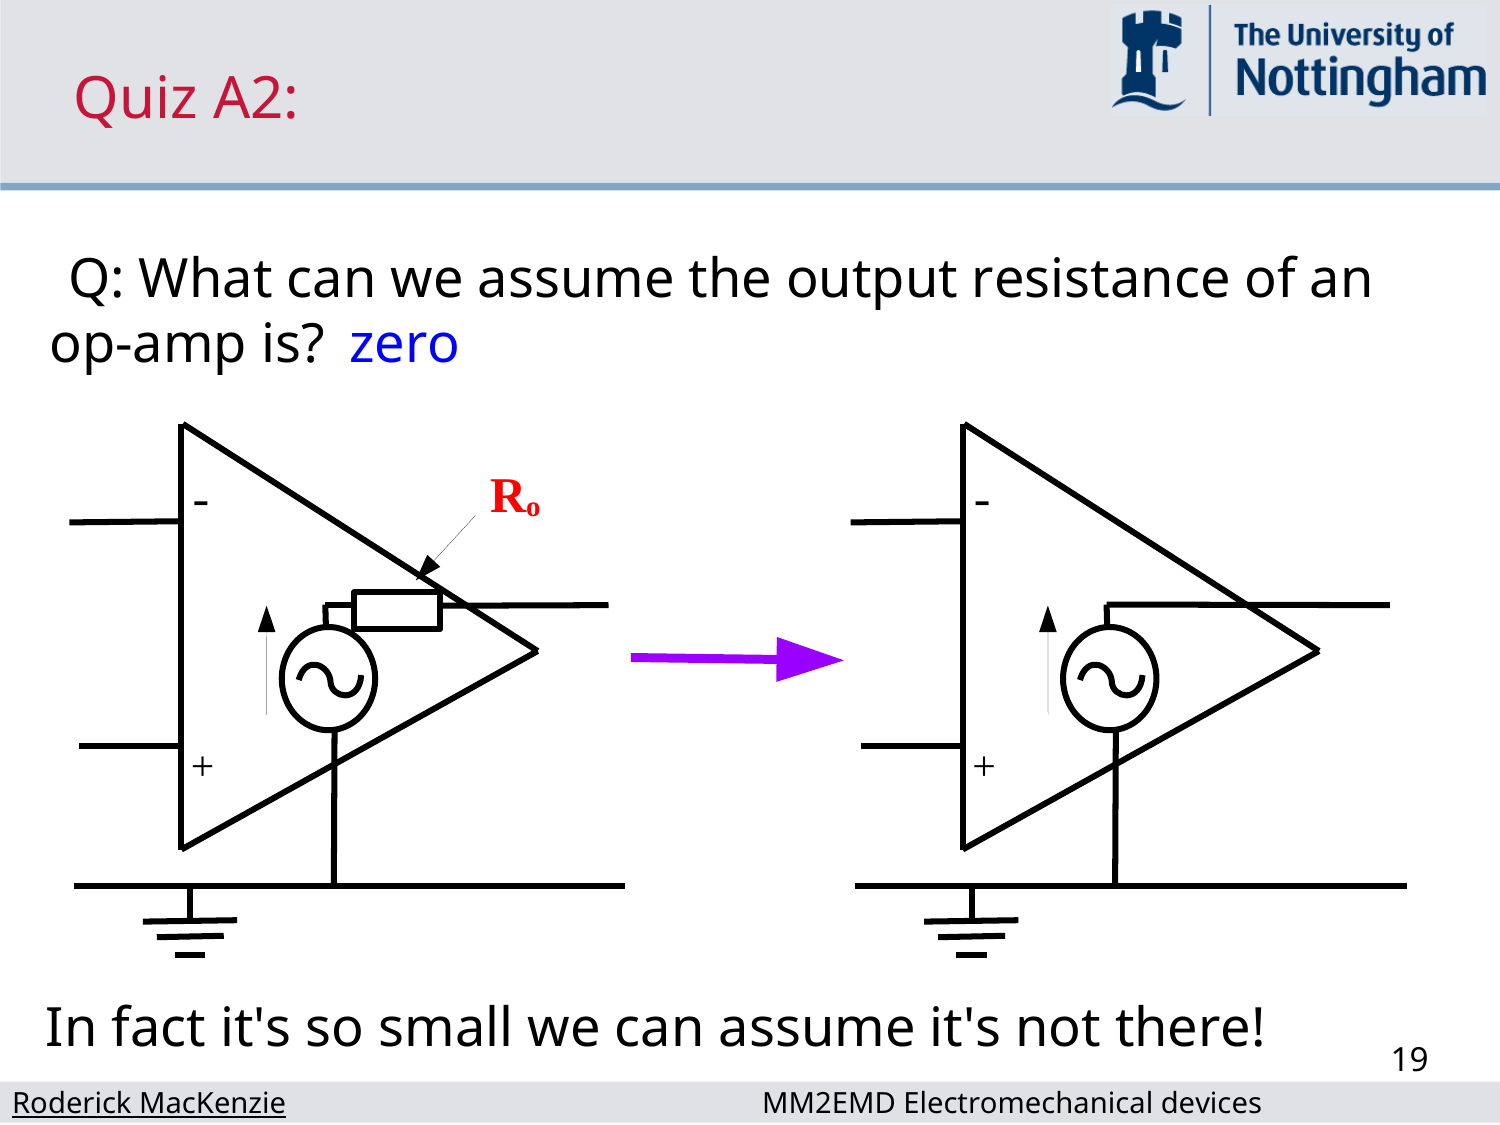

# Quiz A2:
Q: What can we assume the output resistance of an op-amp is? 	zero
Ro
-
-
+
+
In fact it's so small we can assume it's not there!